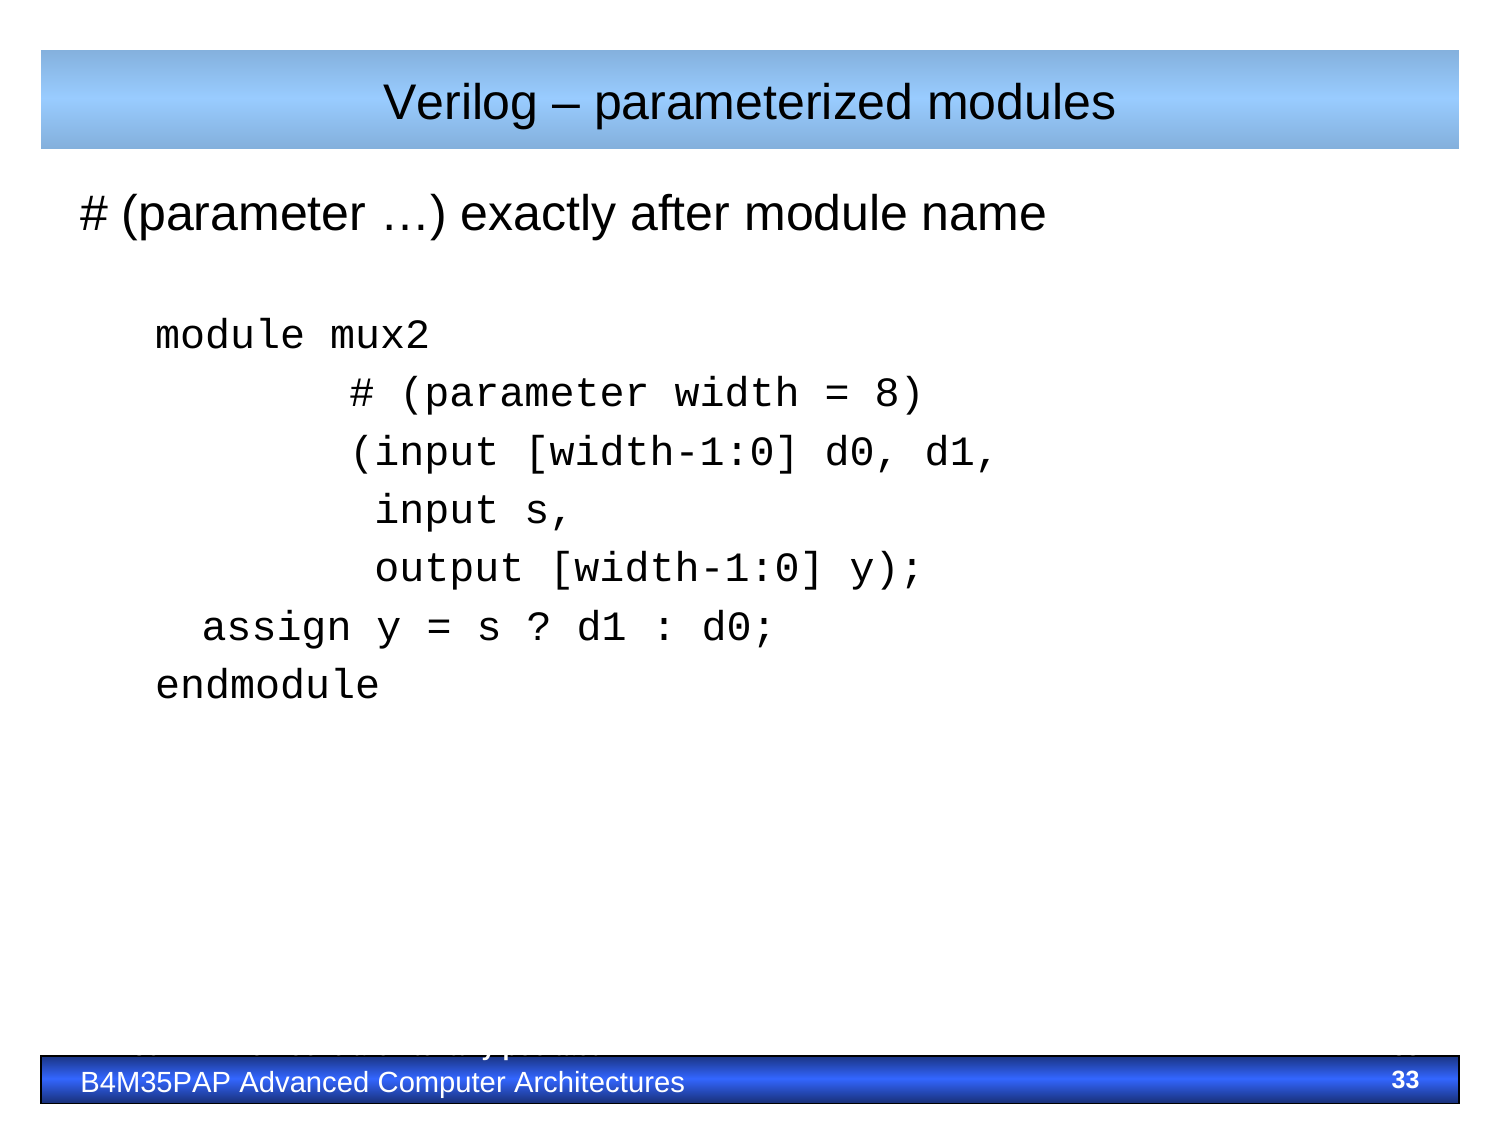

# Verilog – parameterized modules
# (parameter …) exactly after module name
module mux2
			# (parameter width = 8)
			(input [width-1:0] d0, d1,
			 input s,
			 output [width-1:0] y);
	assign y = s ? d1 : d0;
endmodule
A4M36PAP Pokročilé architektury počítačů